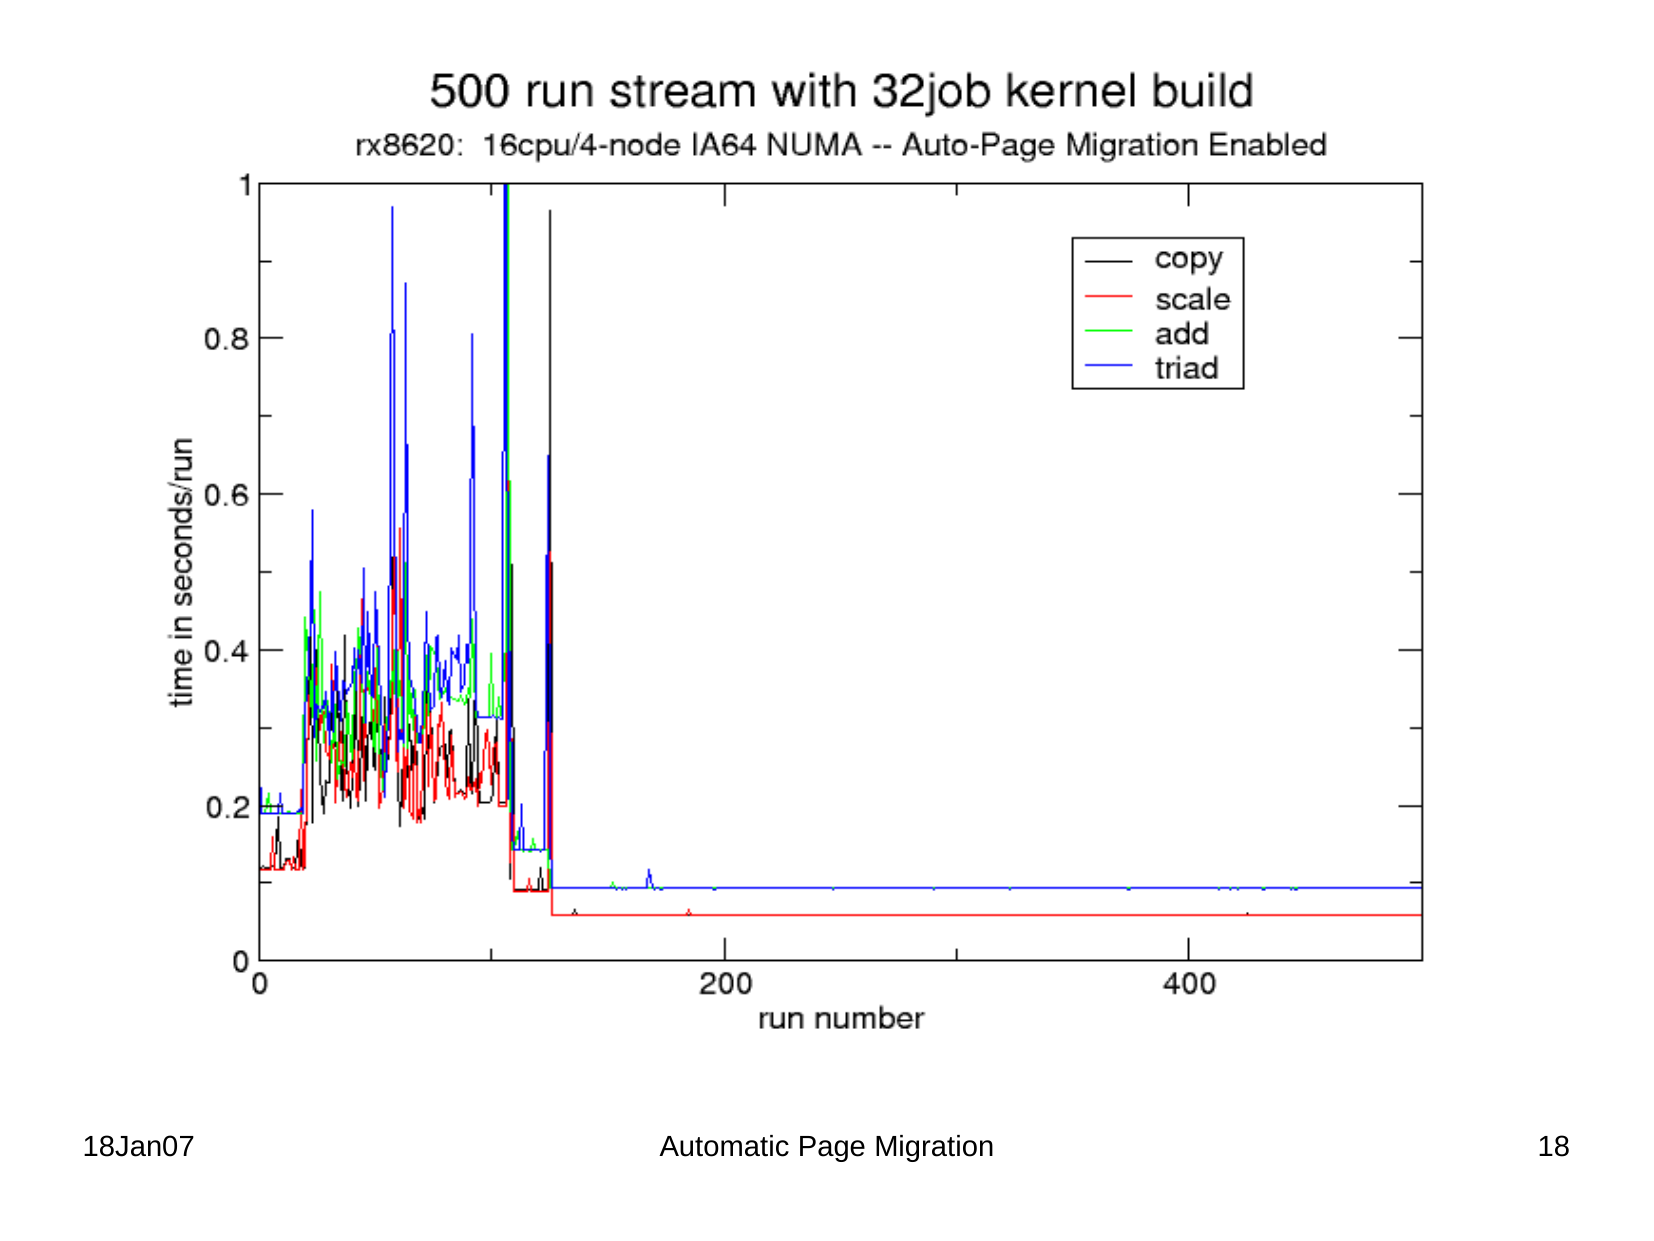

# Load Balancing with Auto Page Migration
18Jan07
Automatic Page Migration
18